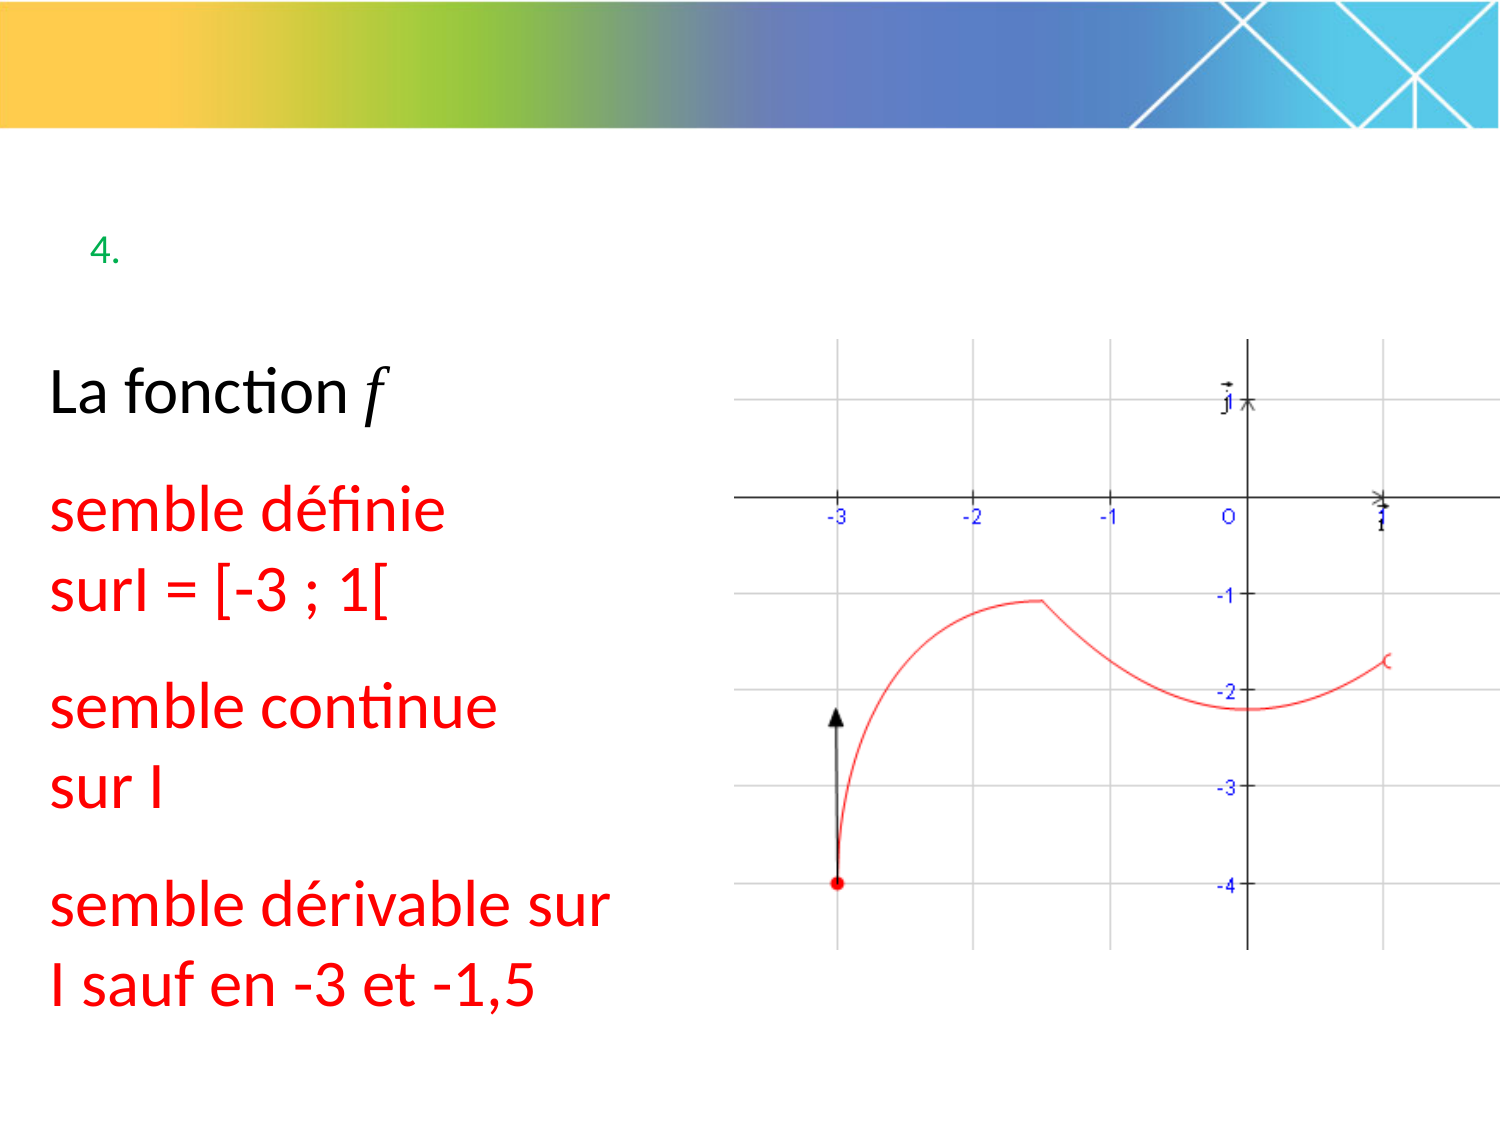

#
La fonction f
semble définie
surI = [-3 ; 1[
semble continue
sur I
semble dérivable sur
I sauf en -3 et -1,5